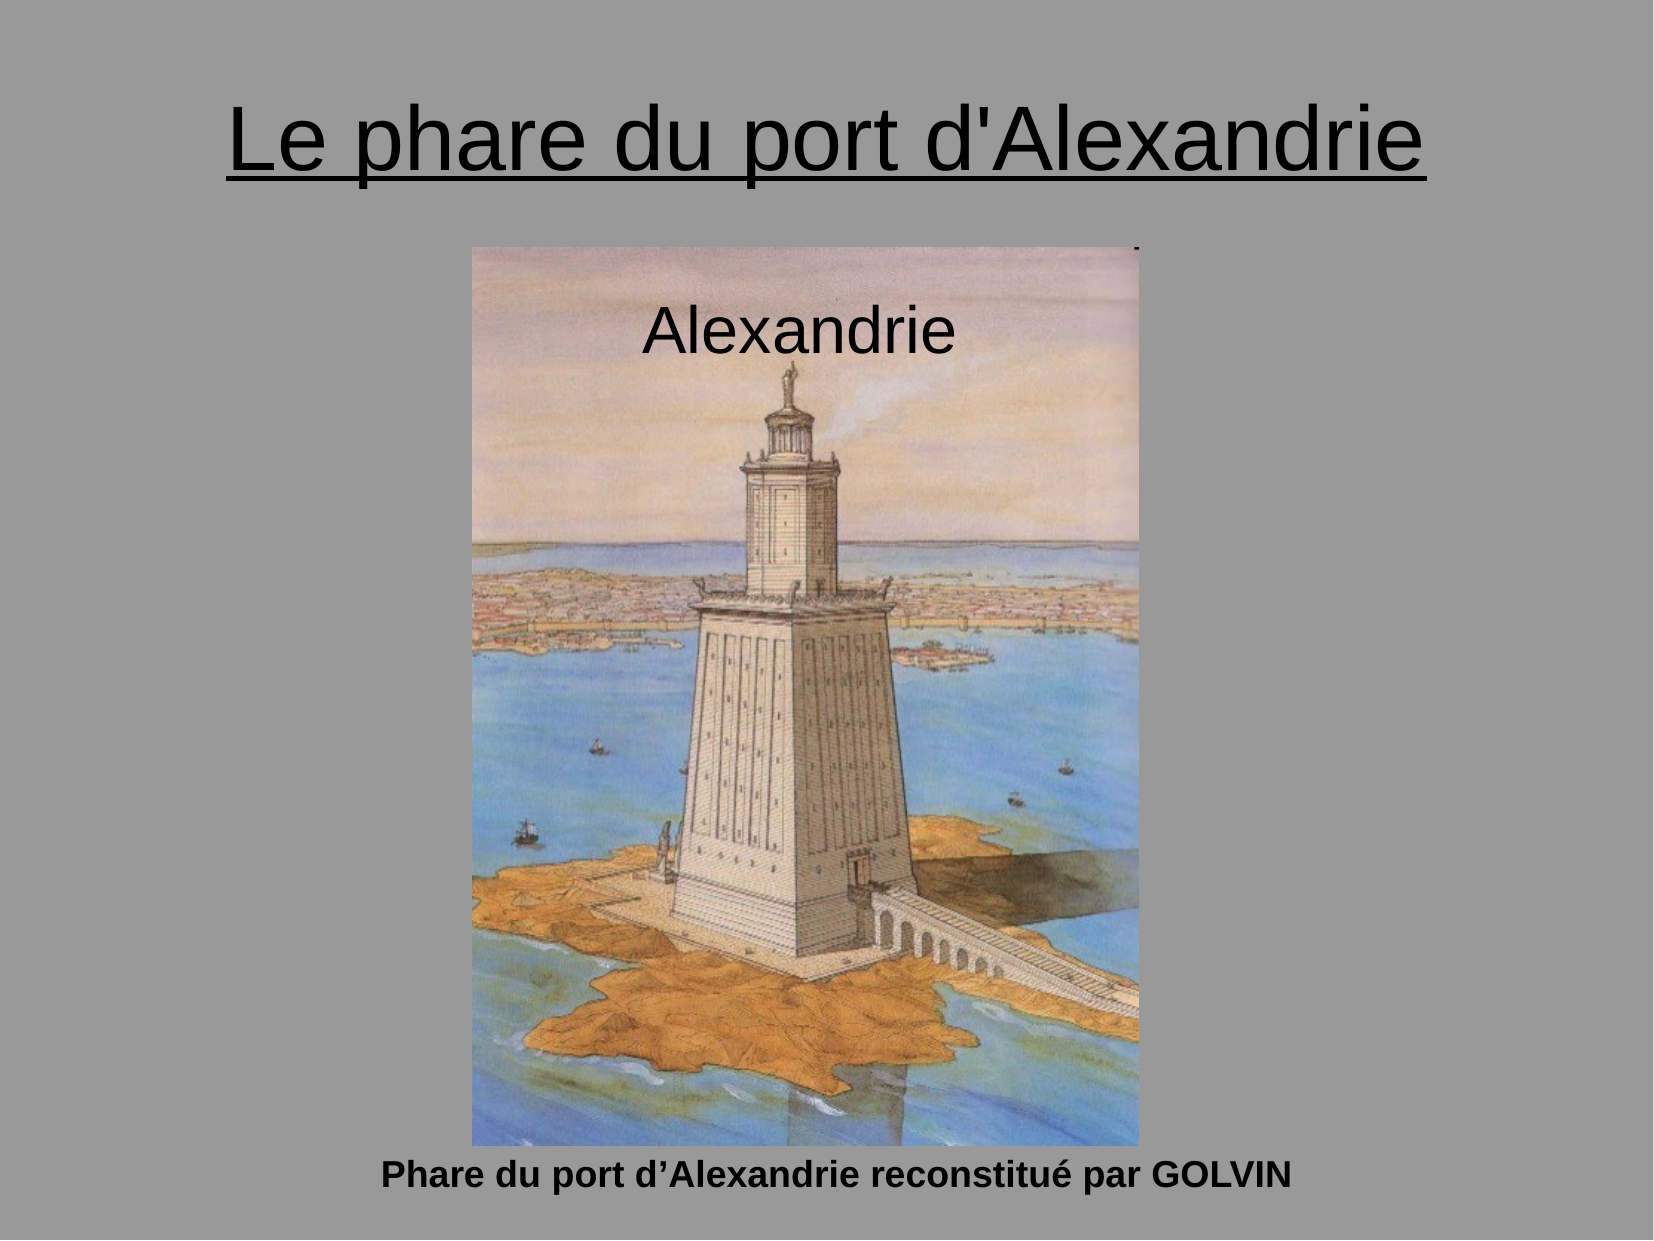

# Le phare du port d'Alexandrie
Alexandrie
Phare du port d’Alexandrie reconstitué par GOLVIN